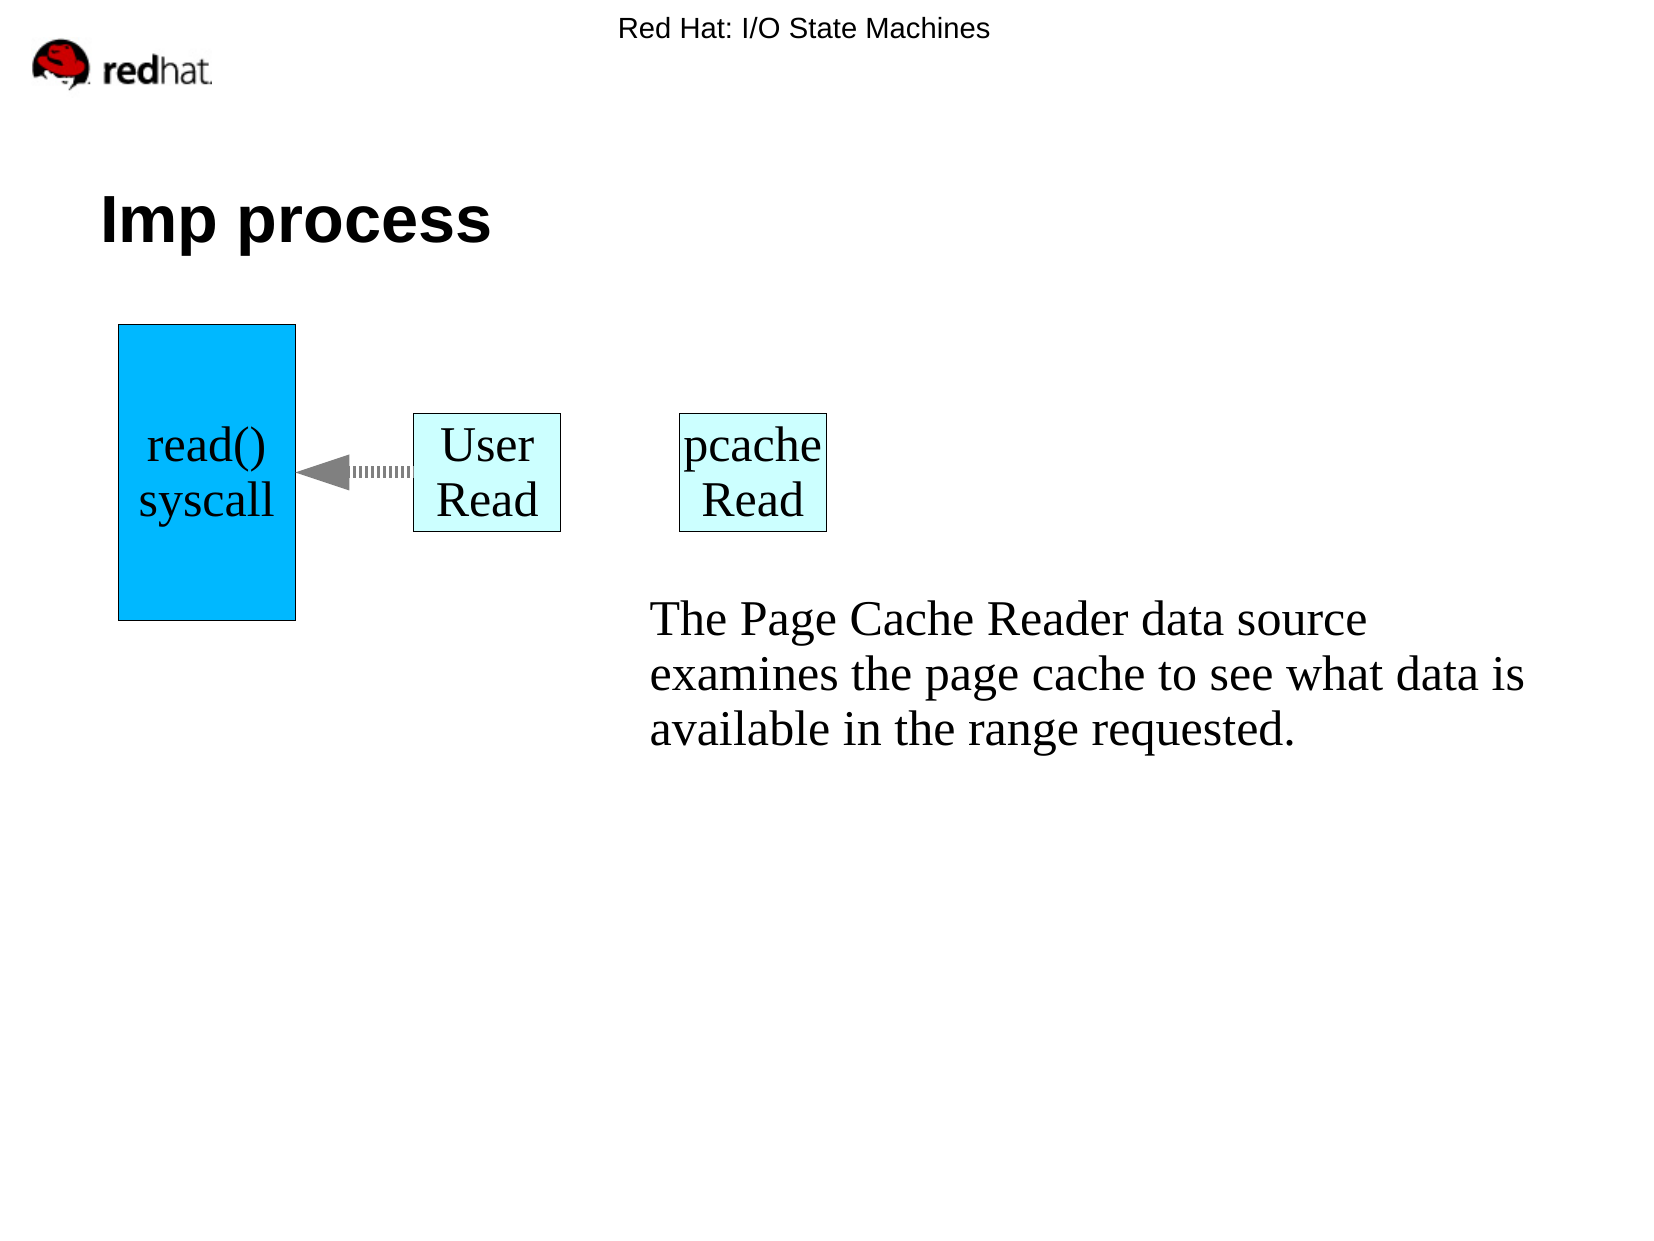

# Imp process
read()
syscall
pcache
Read
User
Read
The Page Cache Reader data source examines the page cache to see what data is available in the range requested.